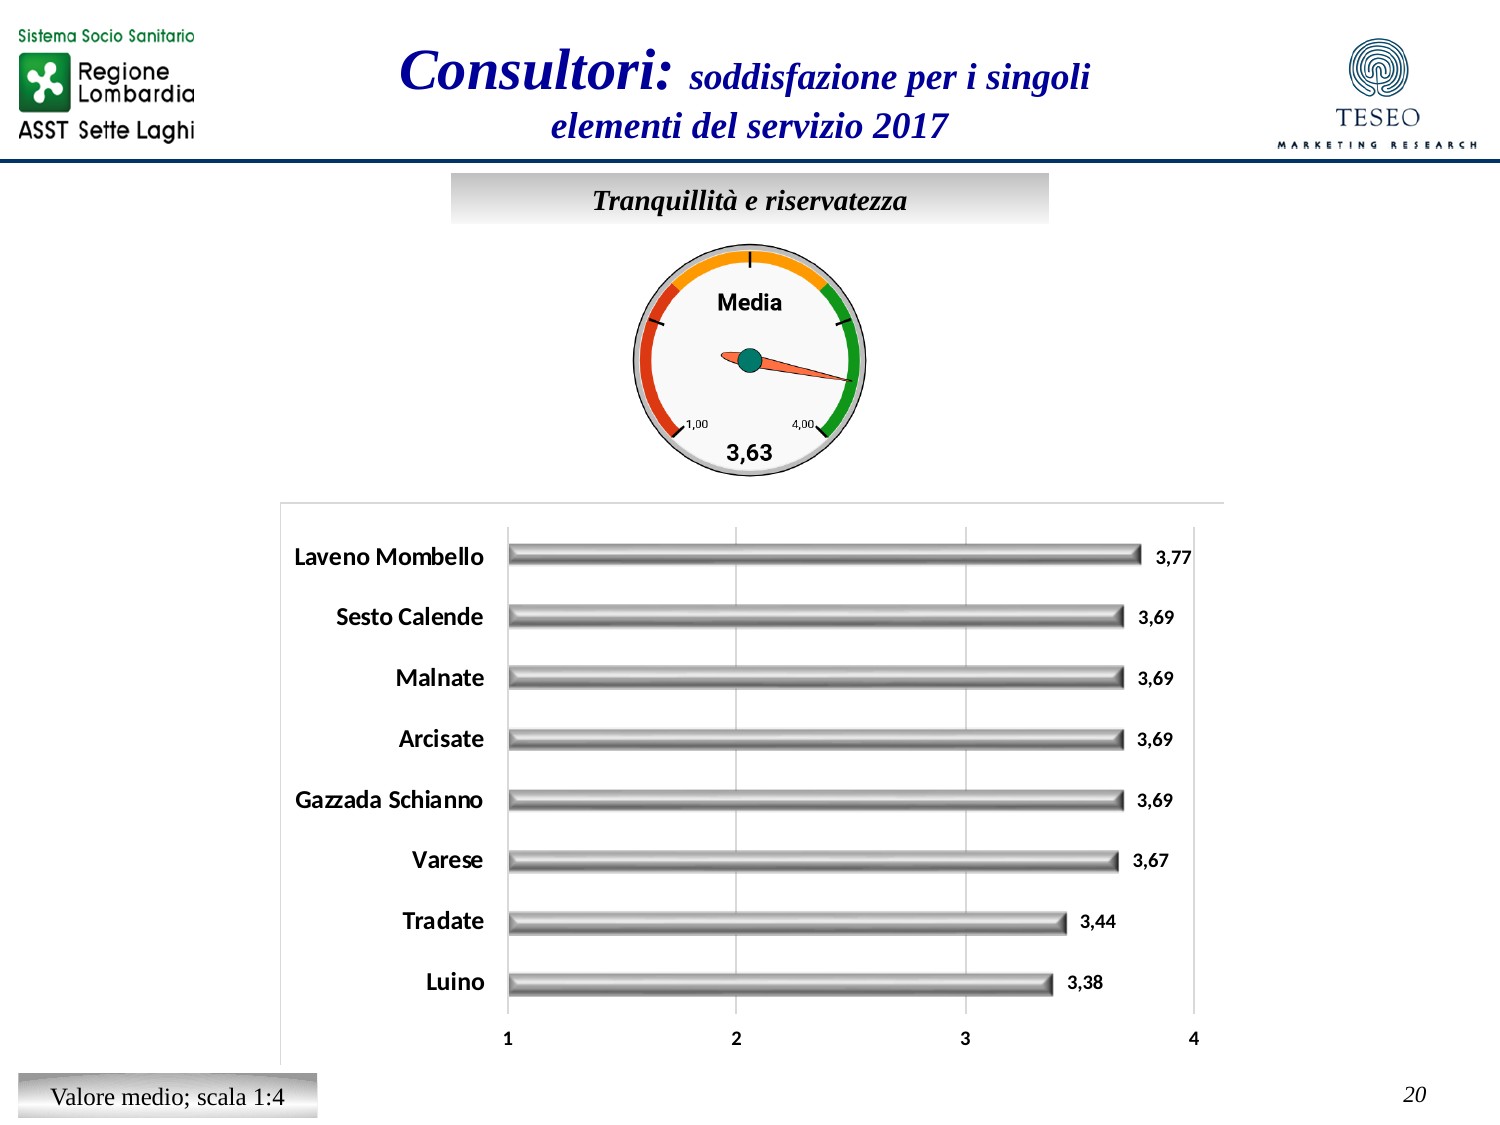

Consultori: soddisfazione per i singoli
elementi del servizio 2017
Tranquillità e riservatezza
Valore medio; scala 1:4